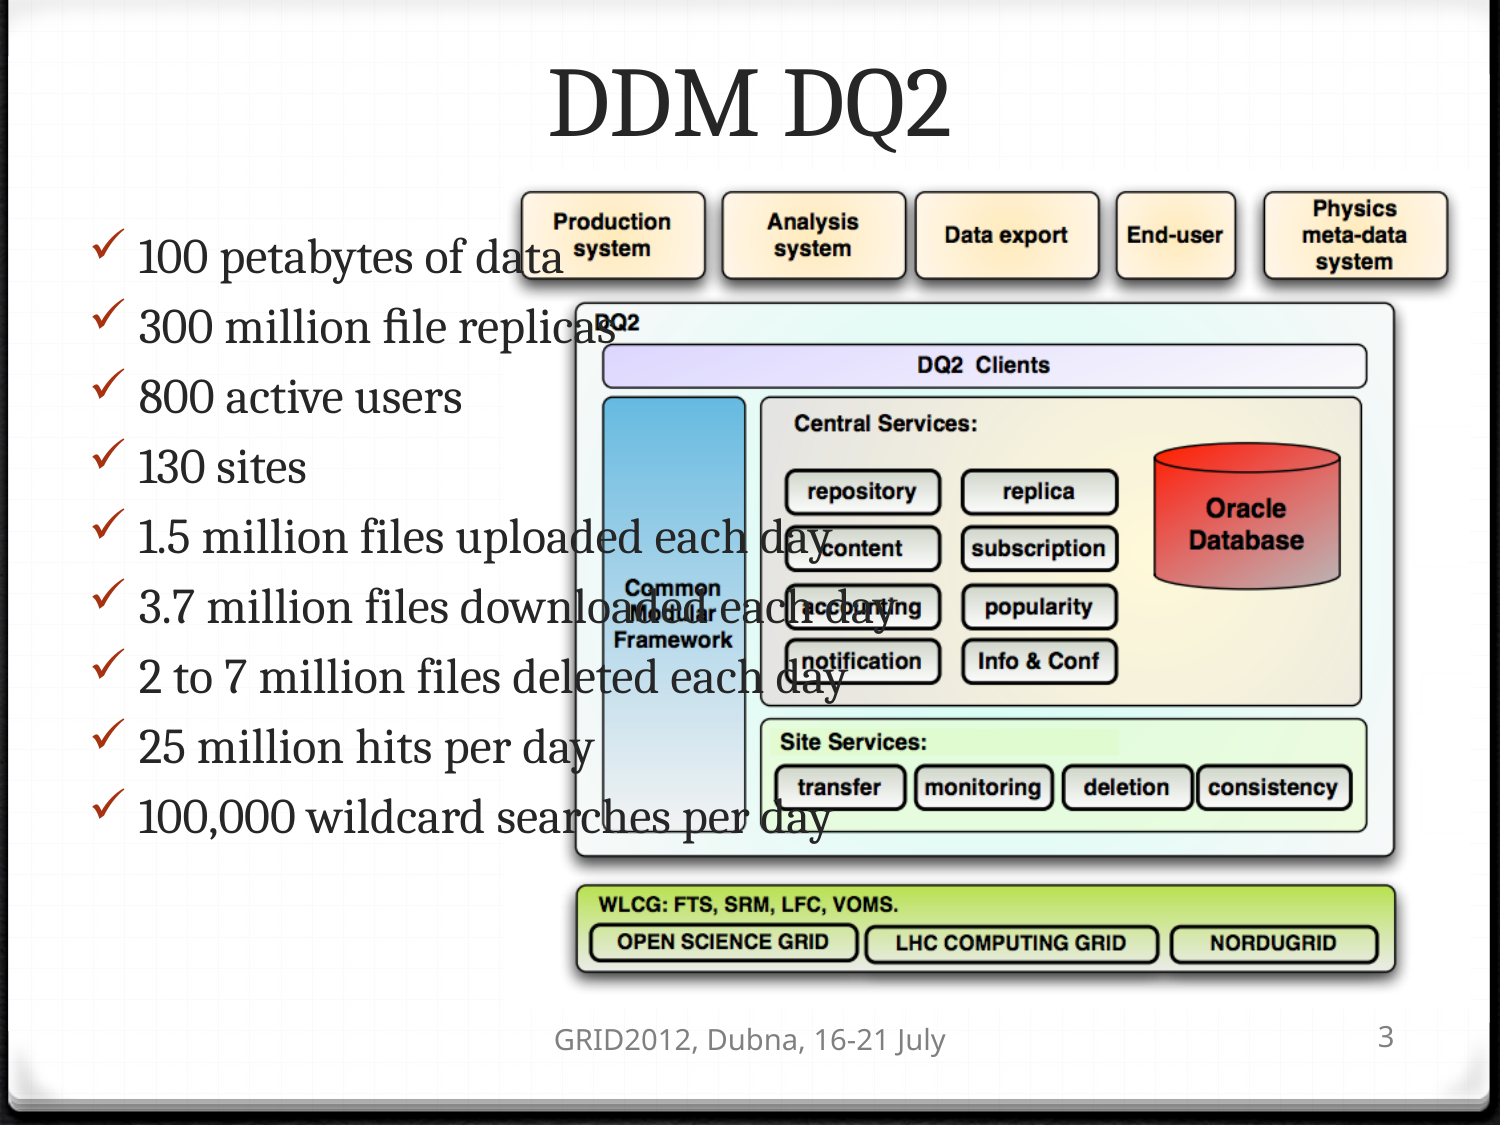

# DDM DQ2
 100 petabytes of data
 300 million ﬁle replicas
 800 active users
 130 sites
 1.5 million files uploaded each day
 3.7 million files downloaded each day
 2 to 7 million files deleted each day
 25 million hits per day
 100,000 wildcard searches per day
GRID2012, Dubna, 16-21 July